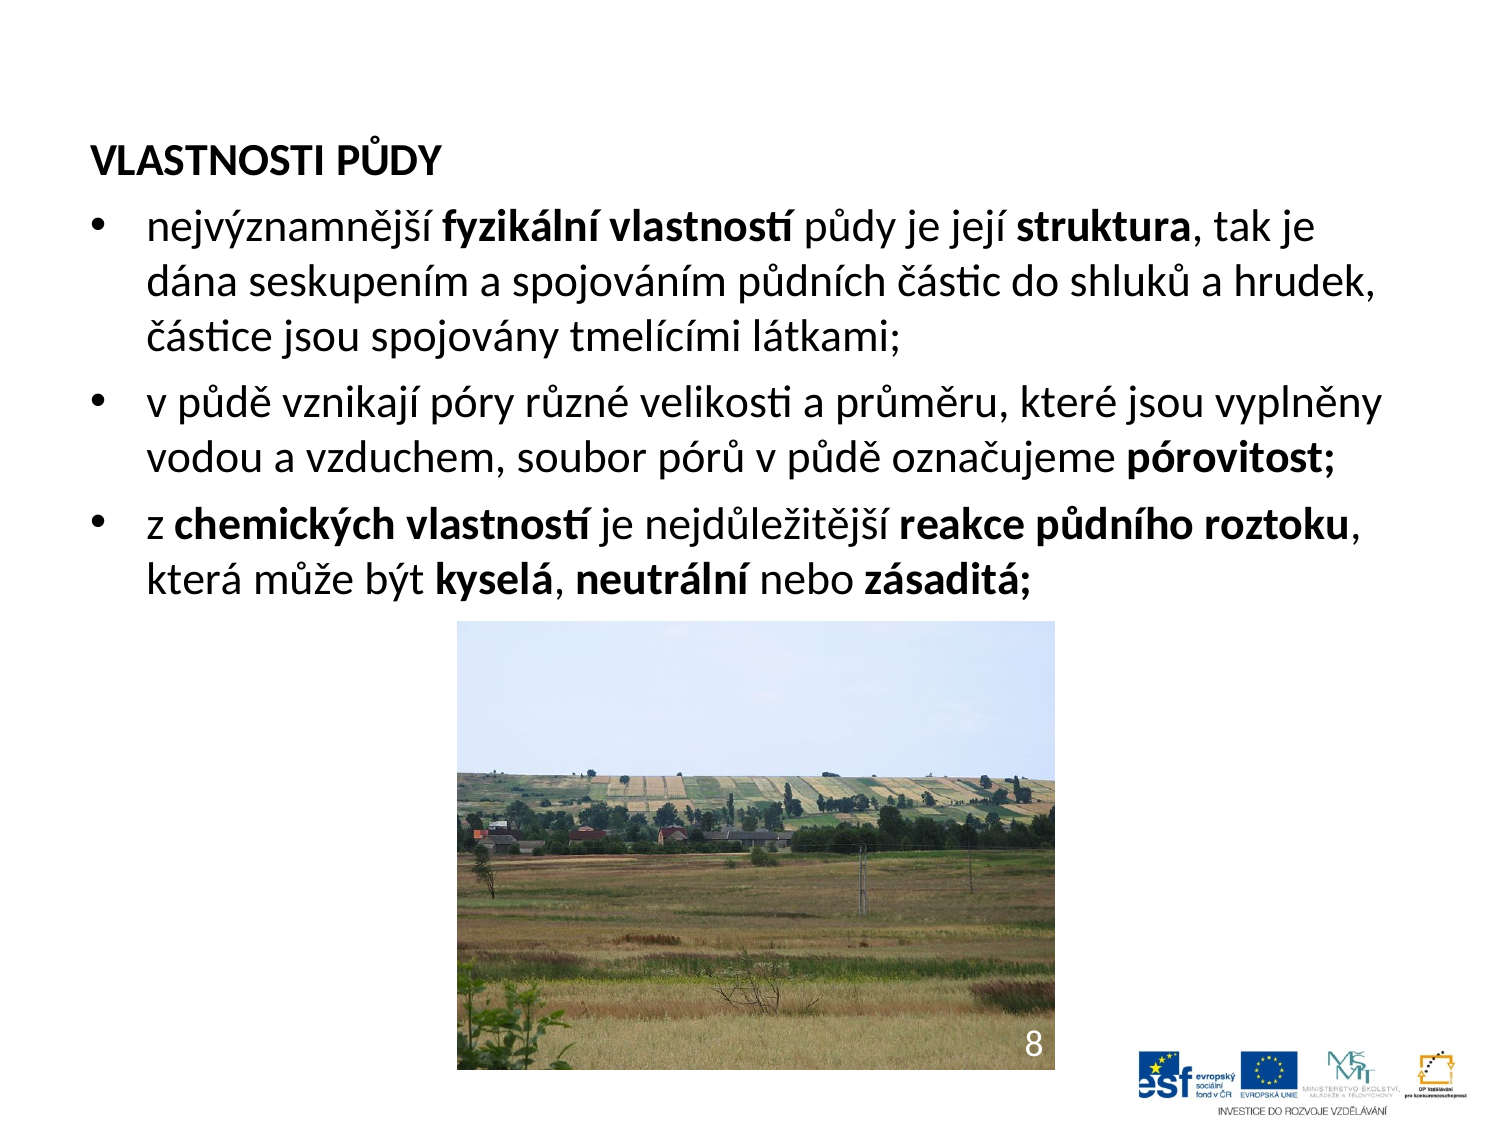

# VLASTNOSTI PŮDY
nejvýznamnější fyzikální vlastností půdy je její struktura, tak je dána seskupením a spojováním půdních částic do shluků a hrudek, částice jsou spojovány tmelícími látkami;
v půdě vznikají póry různé velikosti a průměru, které jsou vyplněny vodou a vzduchem, soubor pórů v půdě označujeme pórovitost;
z chemických vlastností je nejdůležitější reakce půdního roztoku, která může být kyselá, neutrální nebo zásaditá;
8